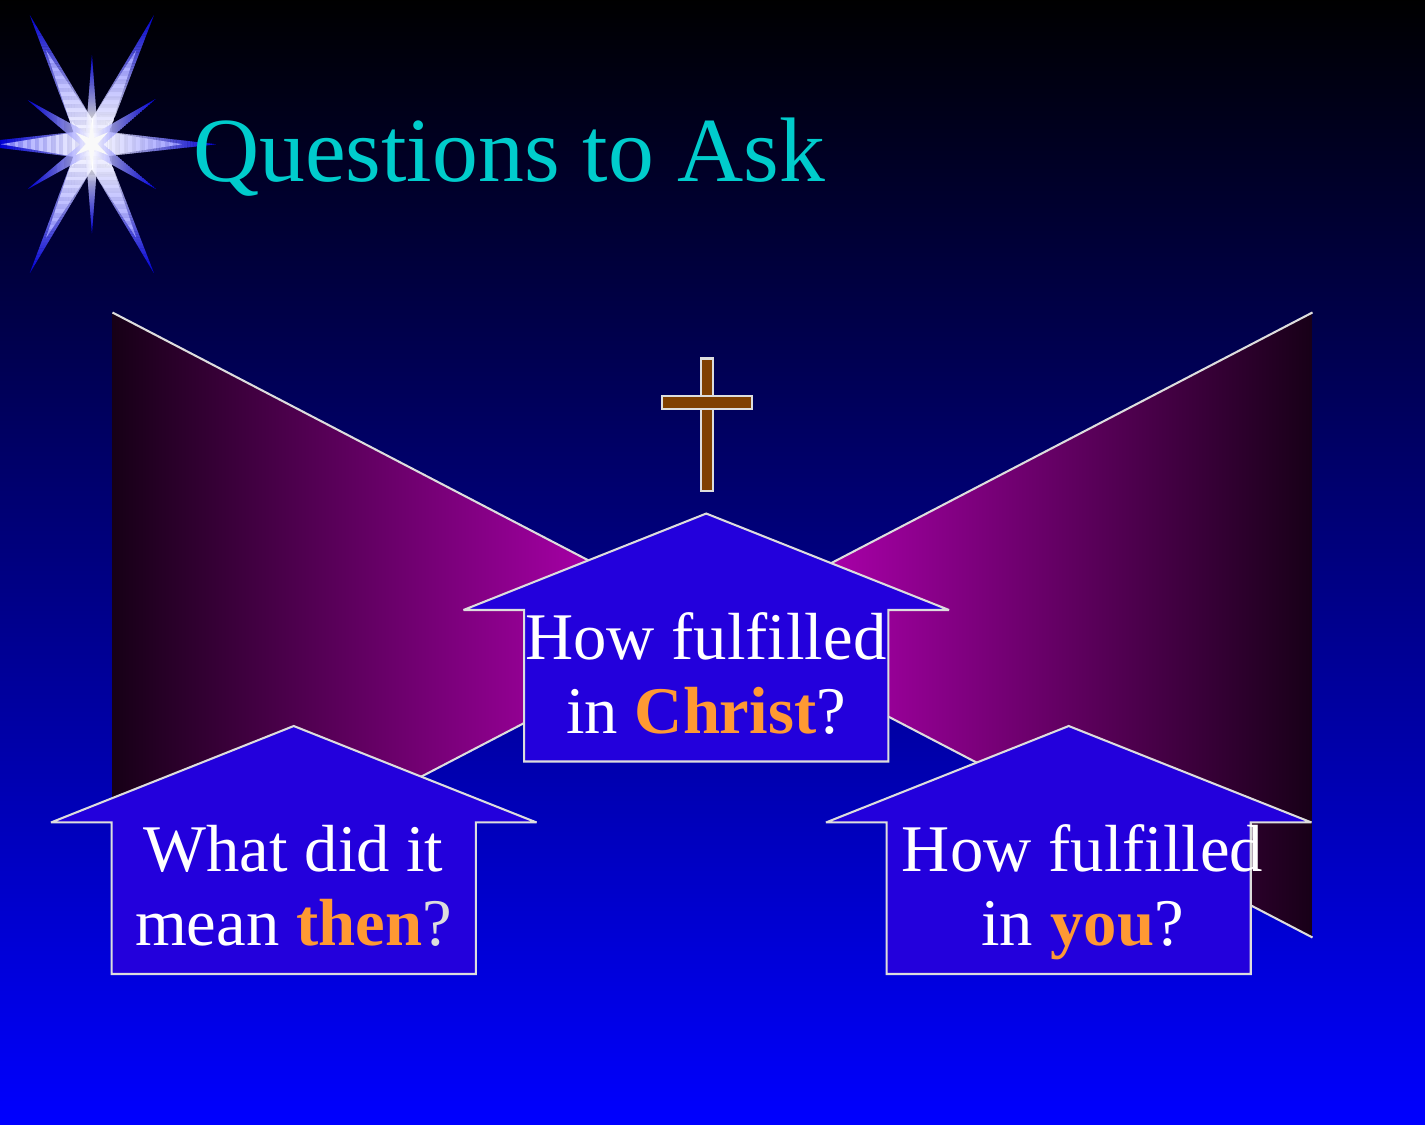

# Questions to Ask
How fulfilled
in Christ?
What did it
mean then?
How fulfilled
in you?